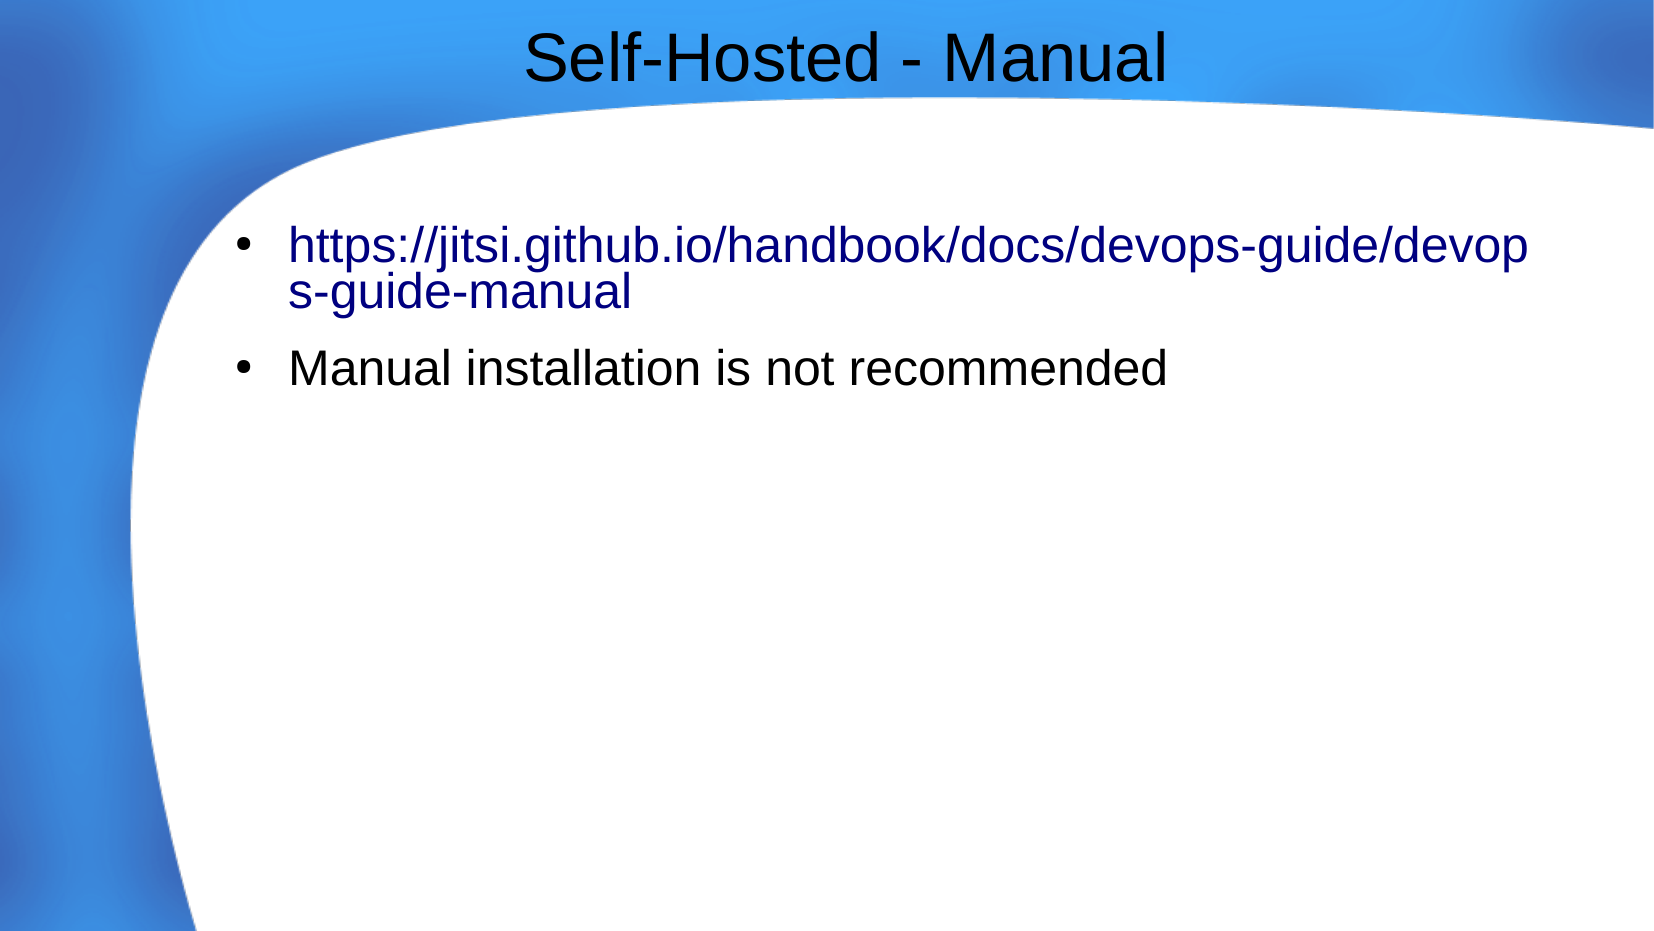

# Self-Hosted - Manual
https://jitsi.github.io/handbook/docs/devops-guide/devops-guide-manual
Manual installation is not recommended